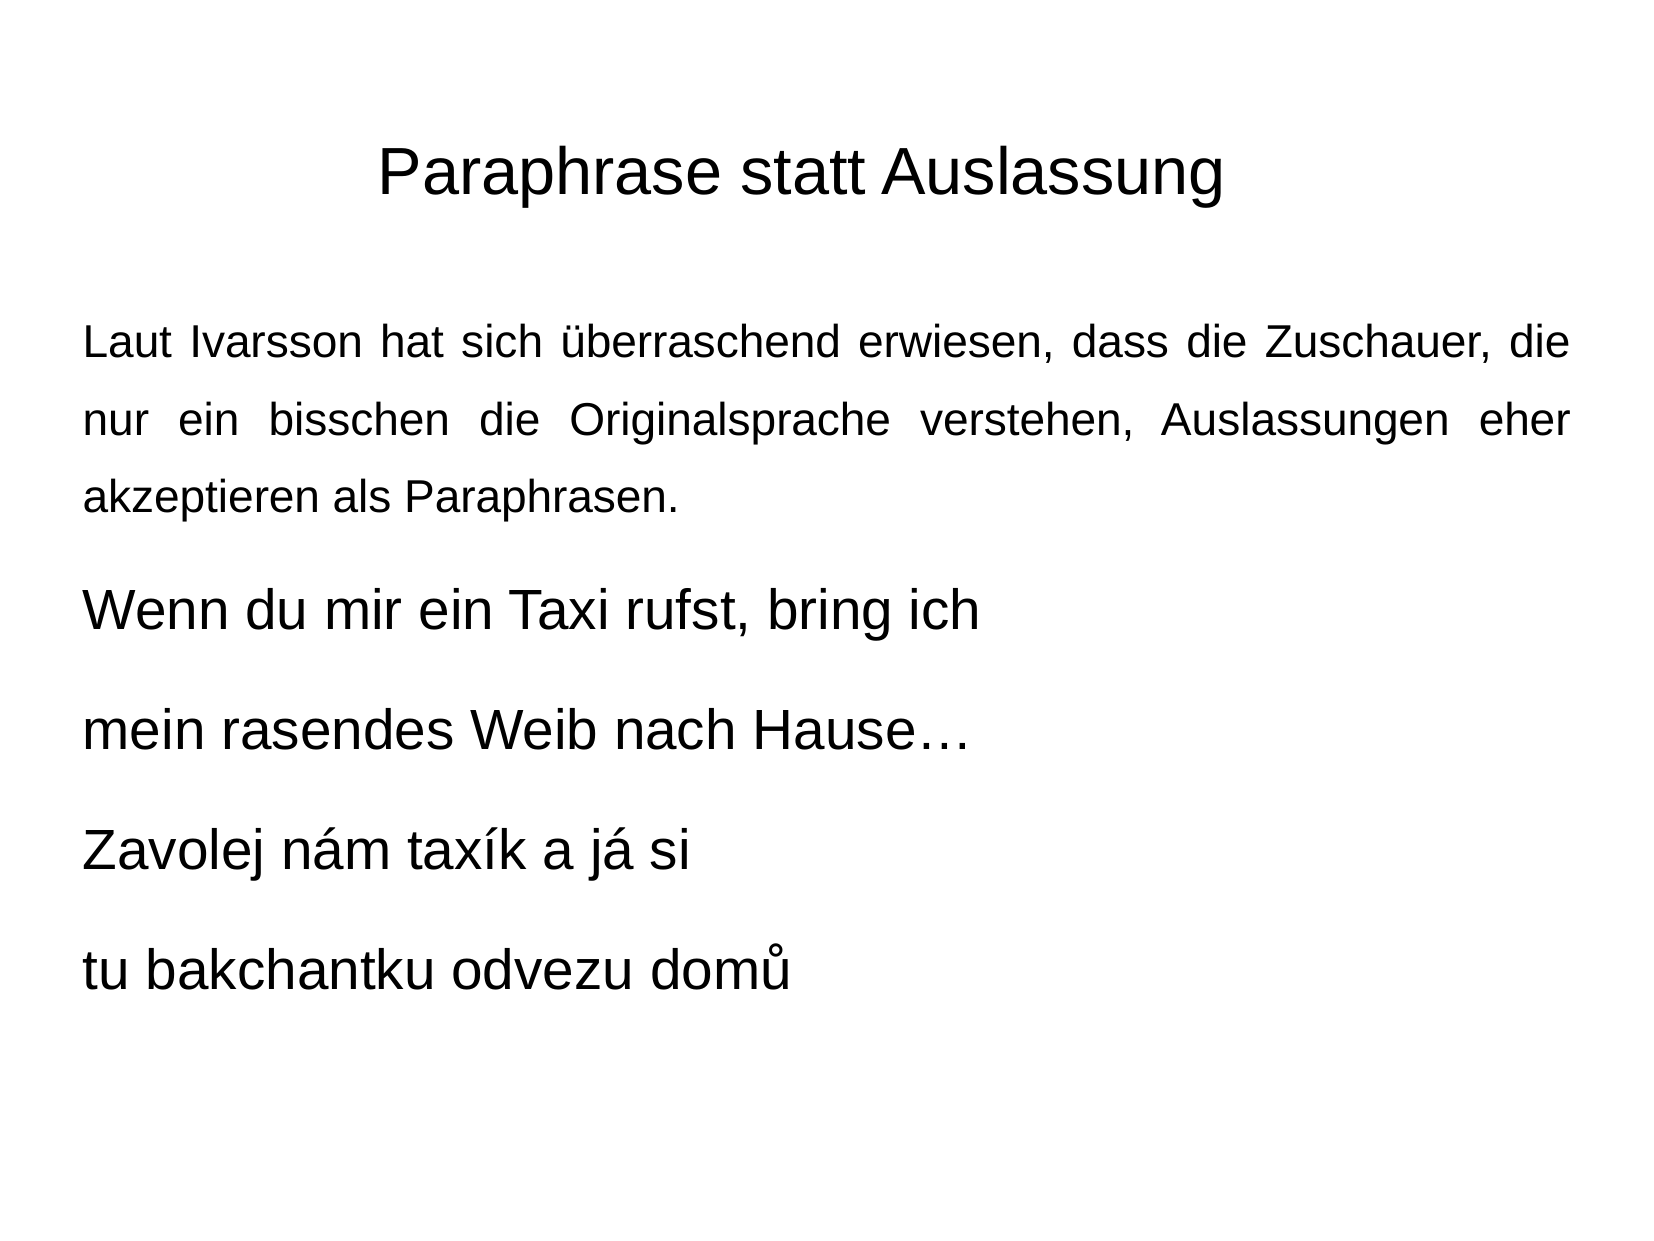

# Paraphrase statt Auslassung
Laut Ivarsson hat sich überraschend erwiesen, dass die Zuschauer, die nur ein bisschen die Originalsprache verstehen, Auslassungen eher akzeptieren als Paraphrasen.
Wenn du mir ein Taxi rufst, bring ich
mein rasendes Weib nach Hause…
Zavolej nám taxík a já si
tu bakchantku odvezu domů